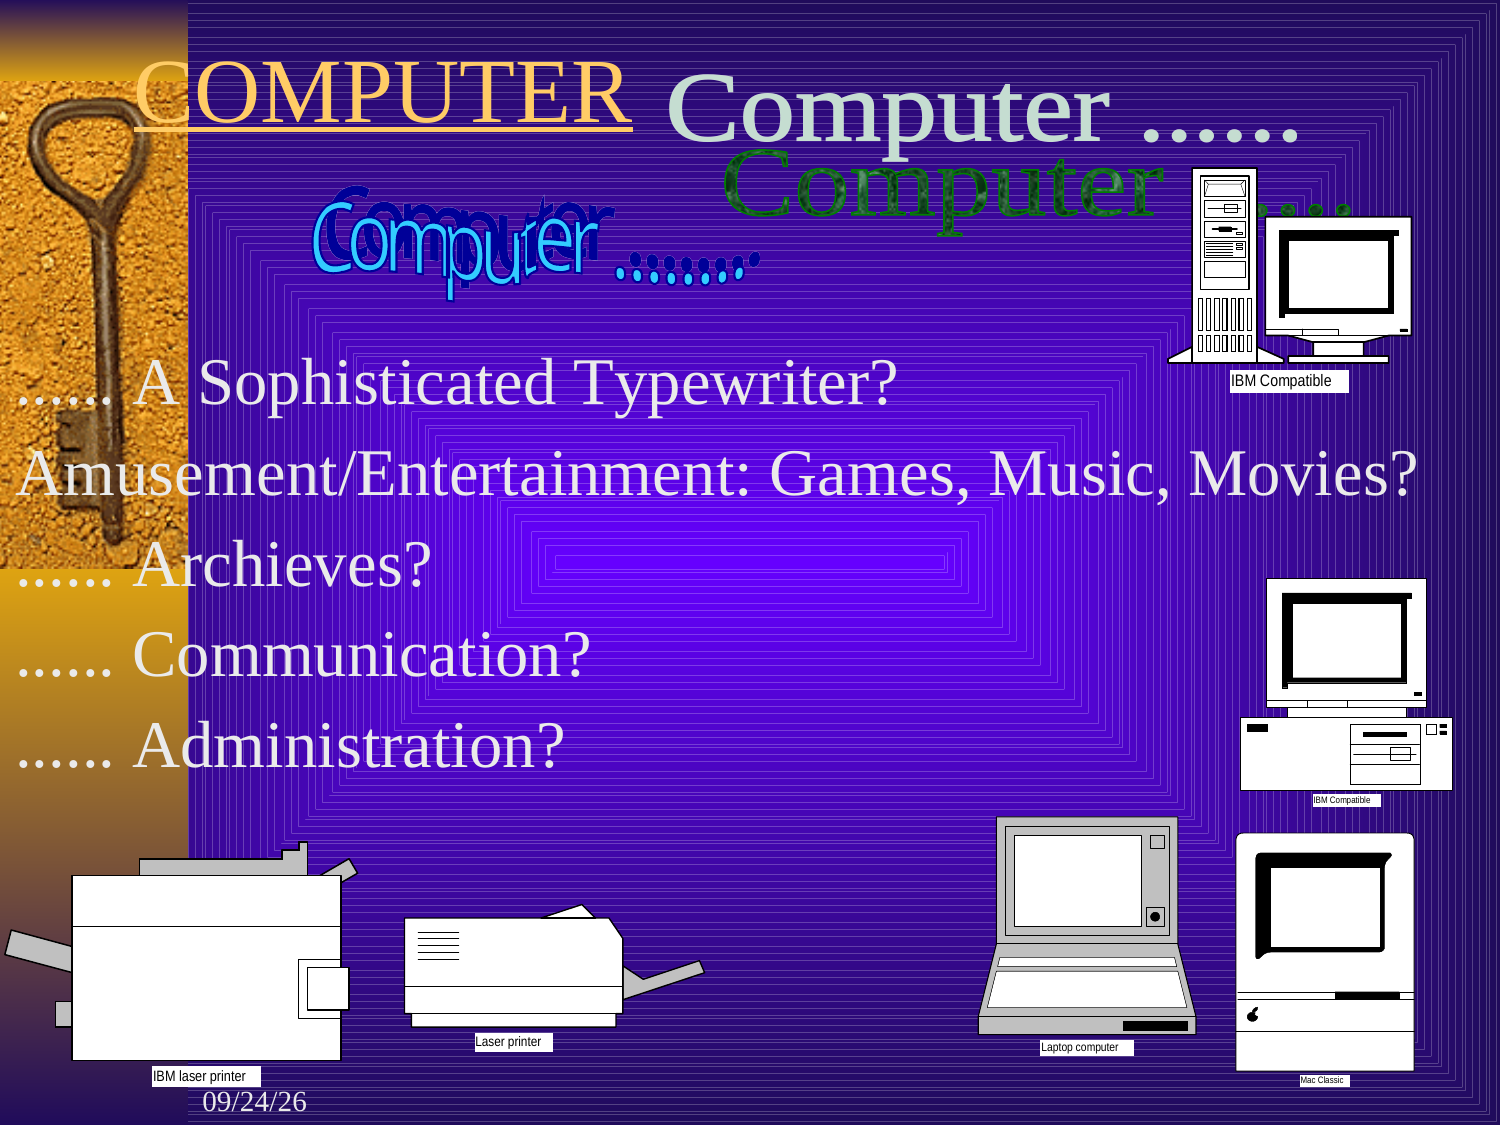

# COMPUTER
Computer ......
Computer ........
...... A Sophisticated Typewriter?
Amusement/Entertainment: Games, Music, Movies?
...... Archieves?
...... Communication?
...... Administration?